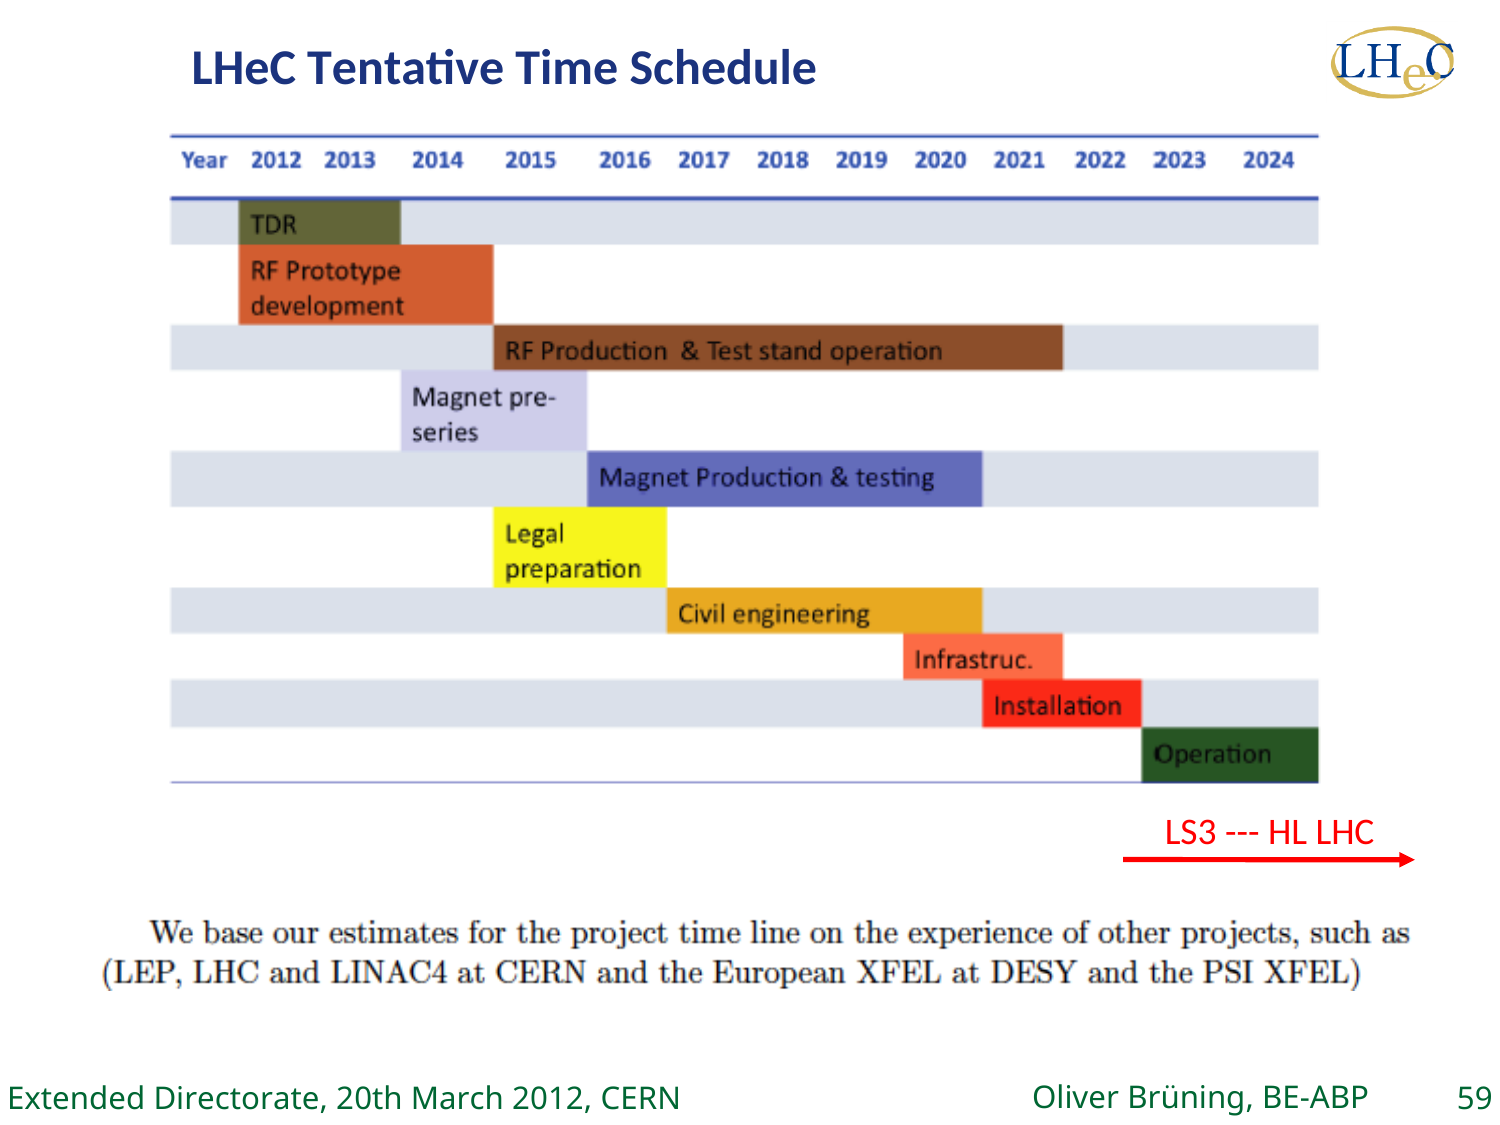

LHeC Tentative Time Schedule
LS3 --- HL LHC
Oliver Brüning, BE-ABP
Extended Directorate, 20th March 2012, CERN